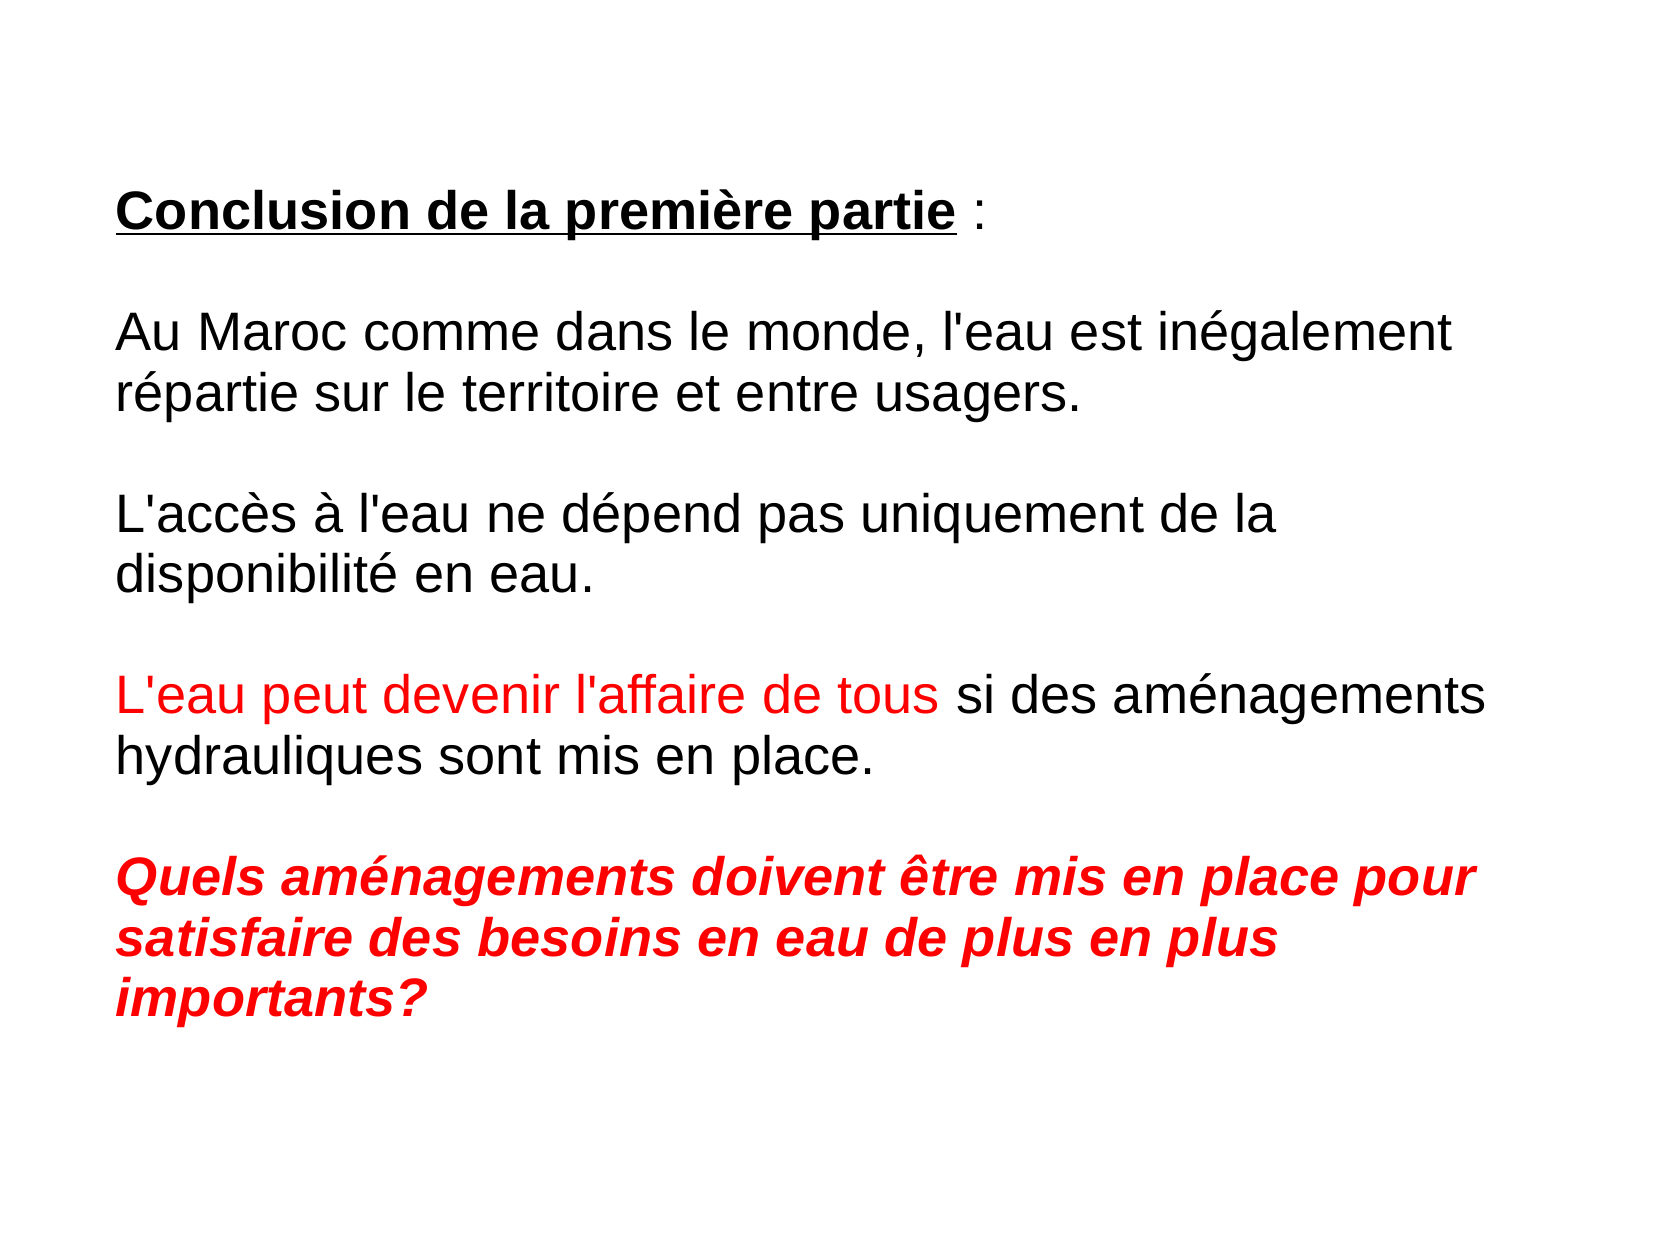

Conclusion de la première partie :
Au Maroc comme dans le monde, l'eau est inégalement répartie sur le territoire et entre usagers.
L'accès à l'eau ne dépend pas uniquement de la disponibilité en eau.
L'eau peut devenir l'affaire de tous si des aménagements hydrauliques sont mis en place.
Quels aménagements doivent être mis en place pour satisfaire des besoins en eau de plus en plus importants?